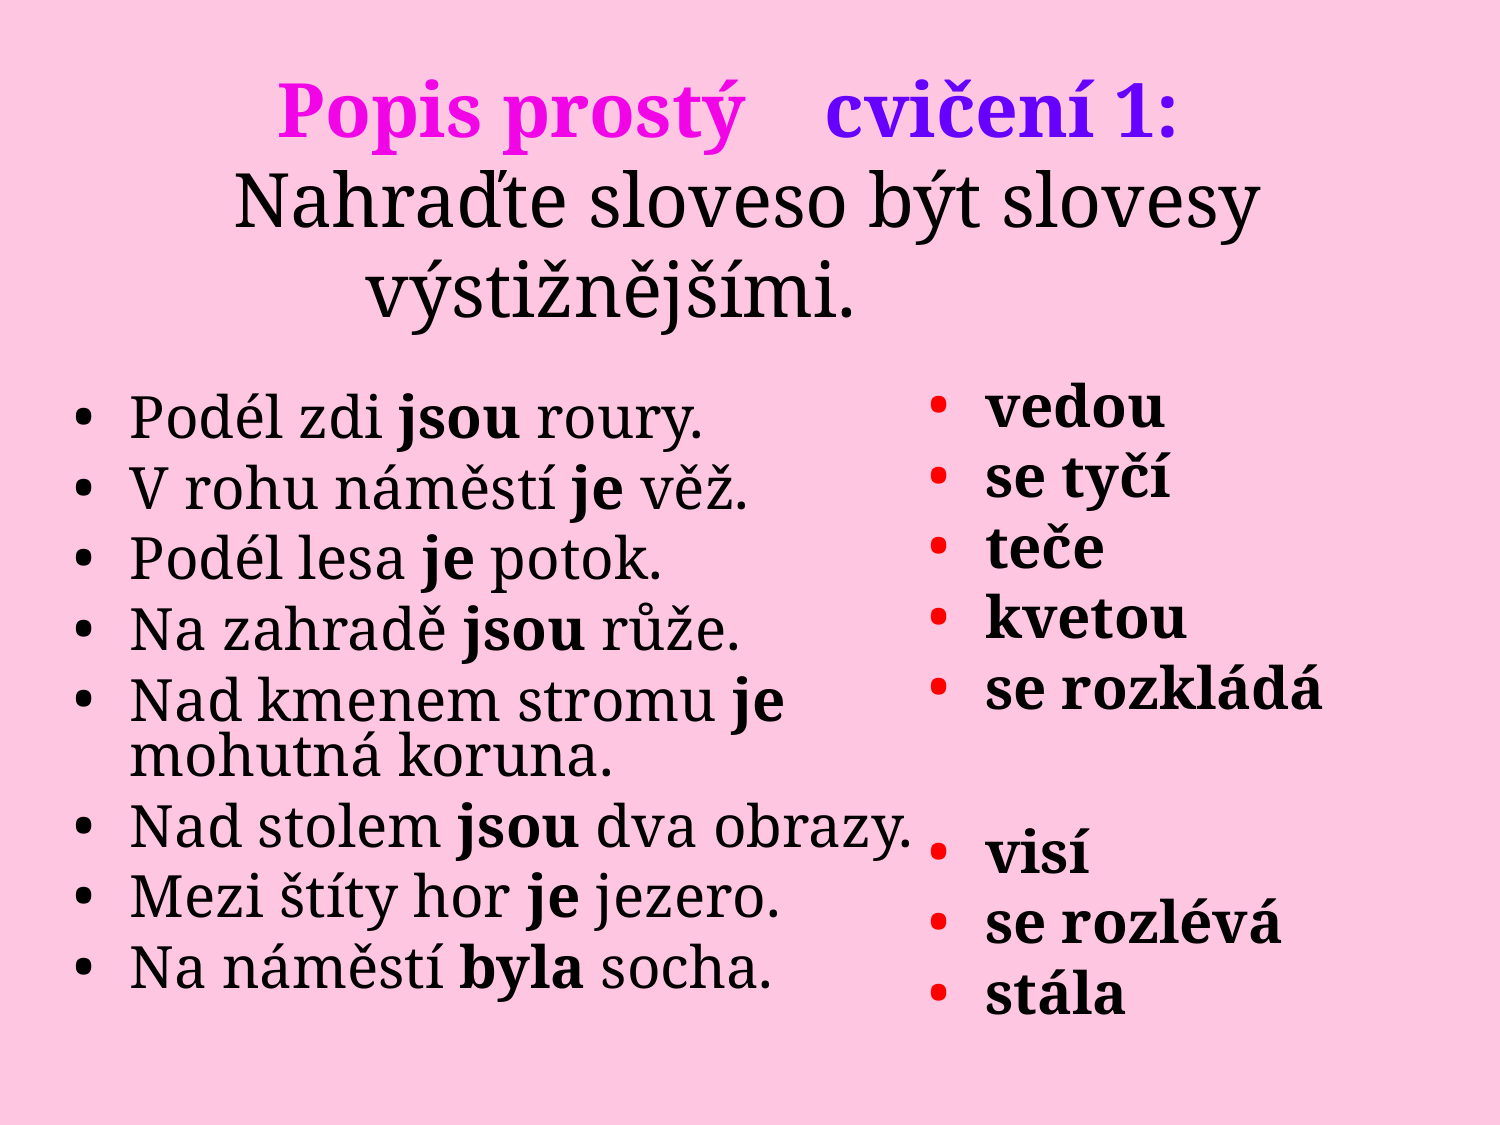

# Popis prostý cvičení 1: Nahraďte sloveso být slovesy výstižnějšími.
vedou
se tyčí
teče
kvetou
se rozkládá
visí
se rozlévá
stála
Podél zdi jsou roury.
V rohu náměstí je věž.
Podél lesa je potok.
Na zahradě jsou růže.
Nad kmenem stromu je mohutná koruna.
Nad stolem jsou dva obrazy.
Mezi štíty hor je jezero.
Na náměstí byla socha.